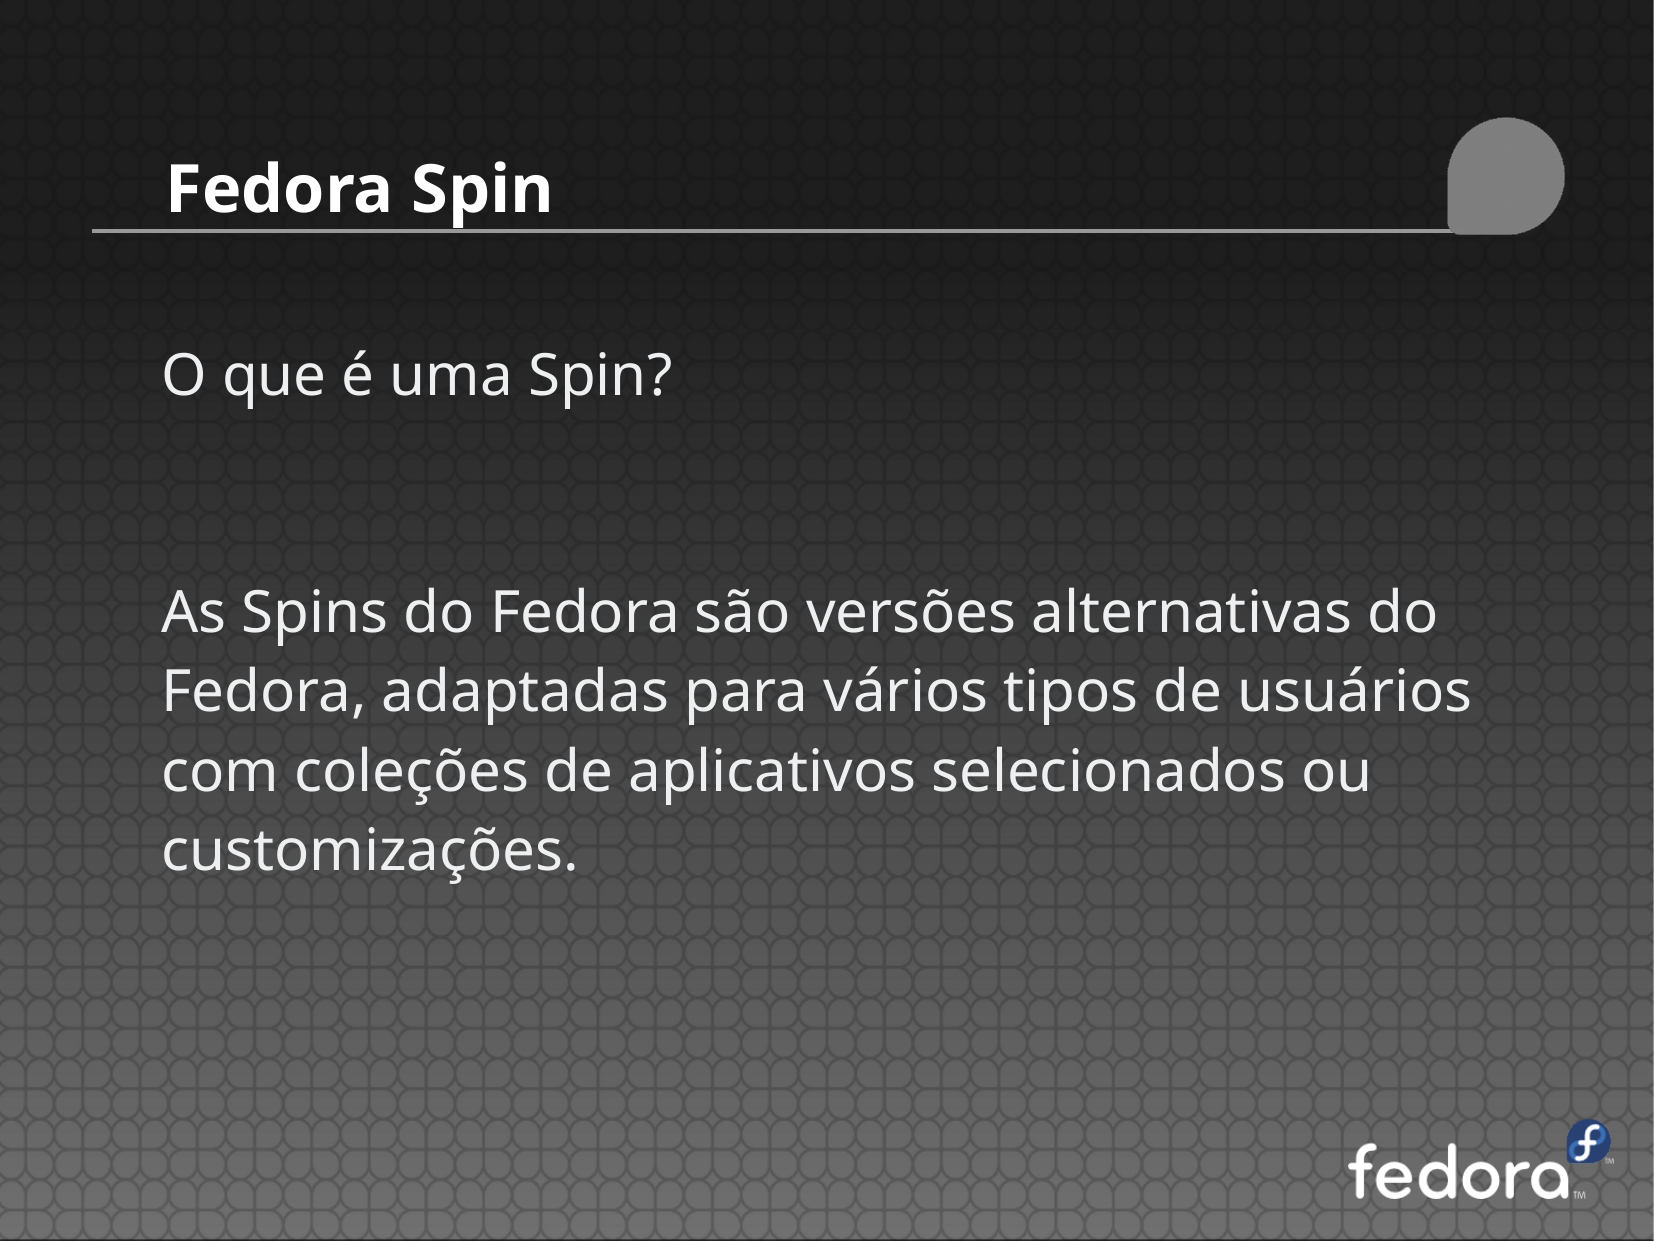

# Fedora Spin
O que é uma Spin?
As Spins do Fedora são versões alternativas do Fedora, adaptadas para vários tipos de usuários com coleções de aplicativos selecionados ou customizações.